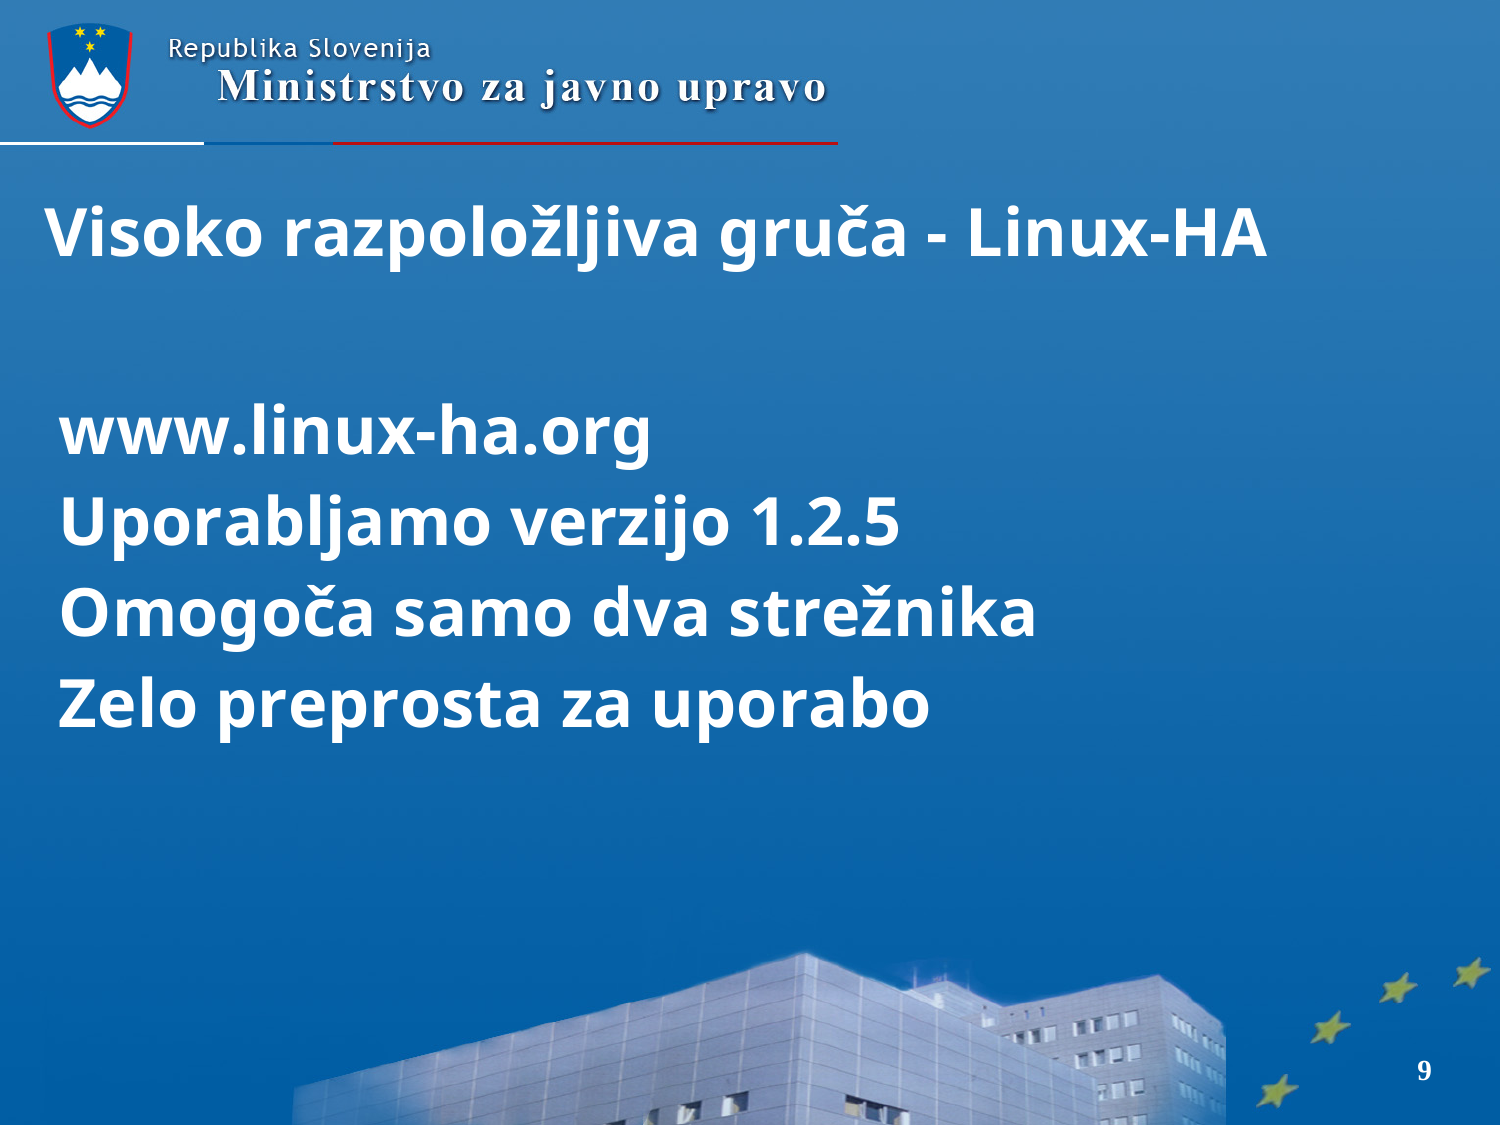

# Visoko razpoložljiva gruča - Linux-HA
www.linux-ha.org
Uporabljamo verzijo 1.2.5
Omogoča samo dva strežnika
Zelo preprosta za uporabo
9